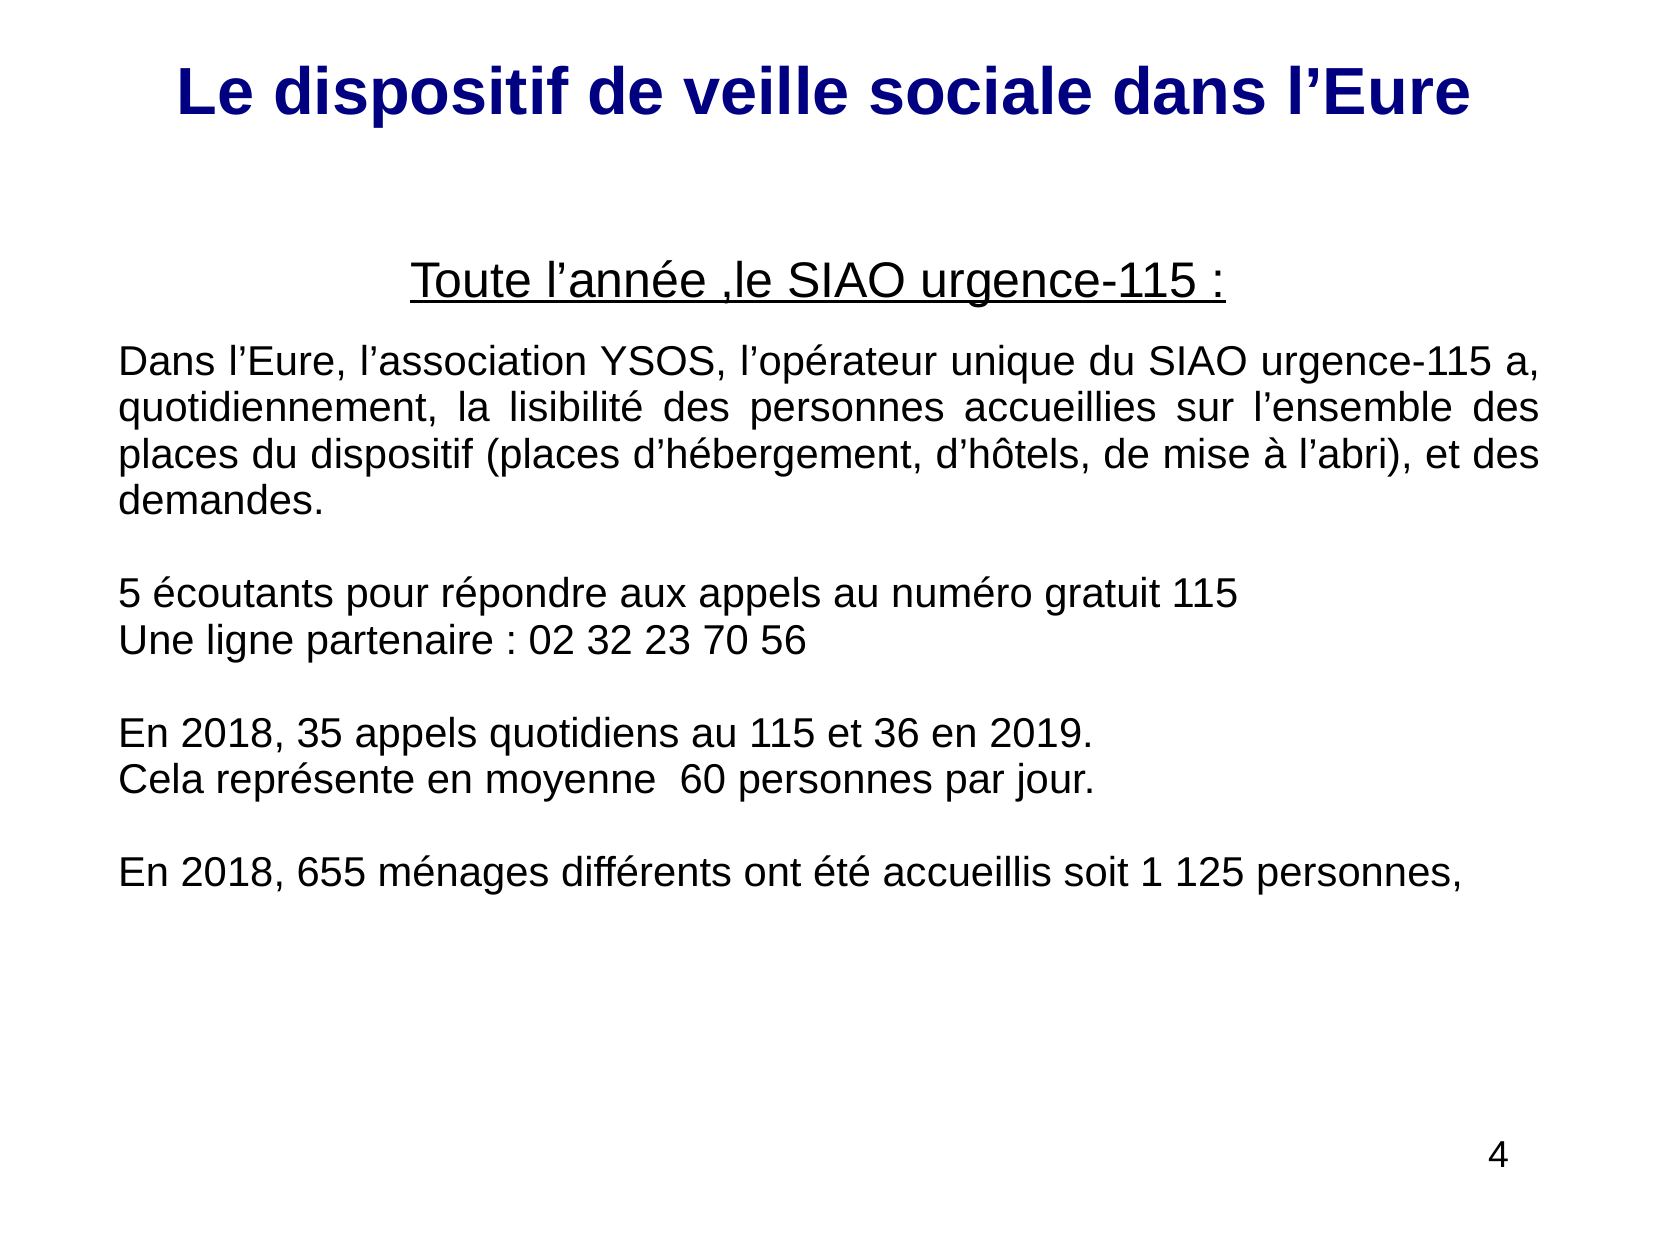

Le dispositif de veille sociale dans l’Eure
				Toute l’année ,le SIAO urgence-115 :
Dans l’Eure, l’association YSOS, l’opérateur unique du SIAO urgence-115 a, quotidiennement, la lisibilité des personnes accueillies sur l’ensemble des places du dispositif (places d’hébergement, d’hôtels, de mise à l’abri), et des demandes.
5 écoutants pour répondre aux appels au numéro gratuit 115
Une ligne partenaire : 02 32 23 70 56
En 2018, 35 appels quotidiens au 115 et 36 en 2019.
Cela représente en moyenne 60 personnes par jour.
En 2018, 655 ménages différents ont été accueillis soit 1 125 personnes,
.